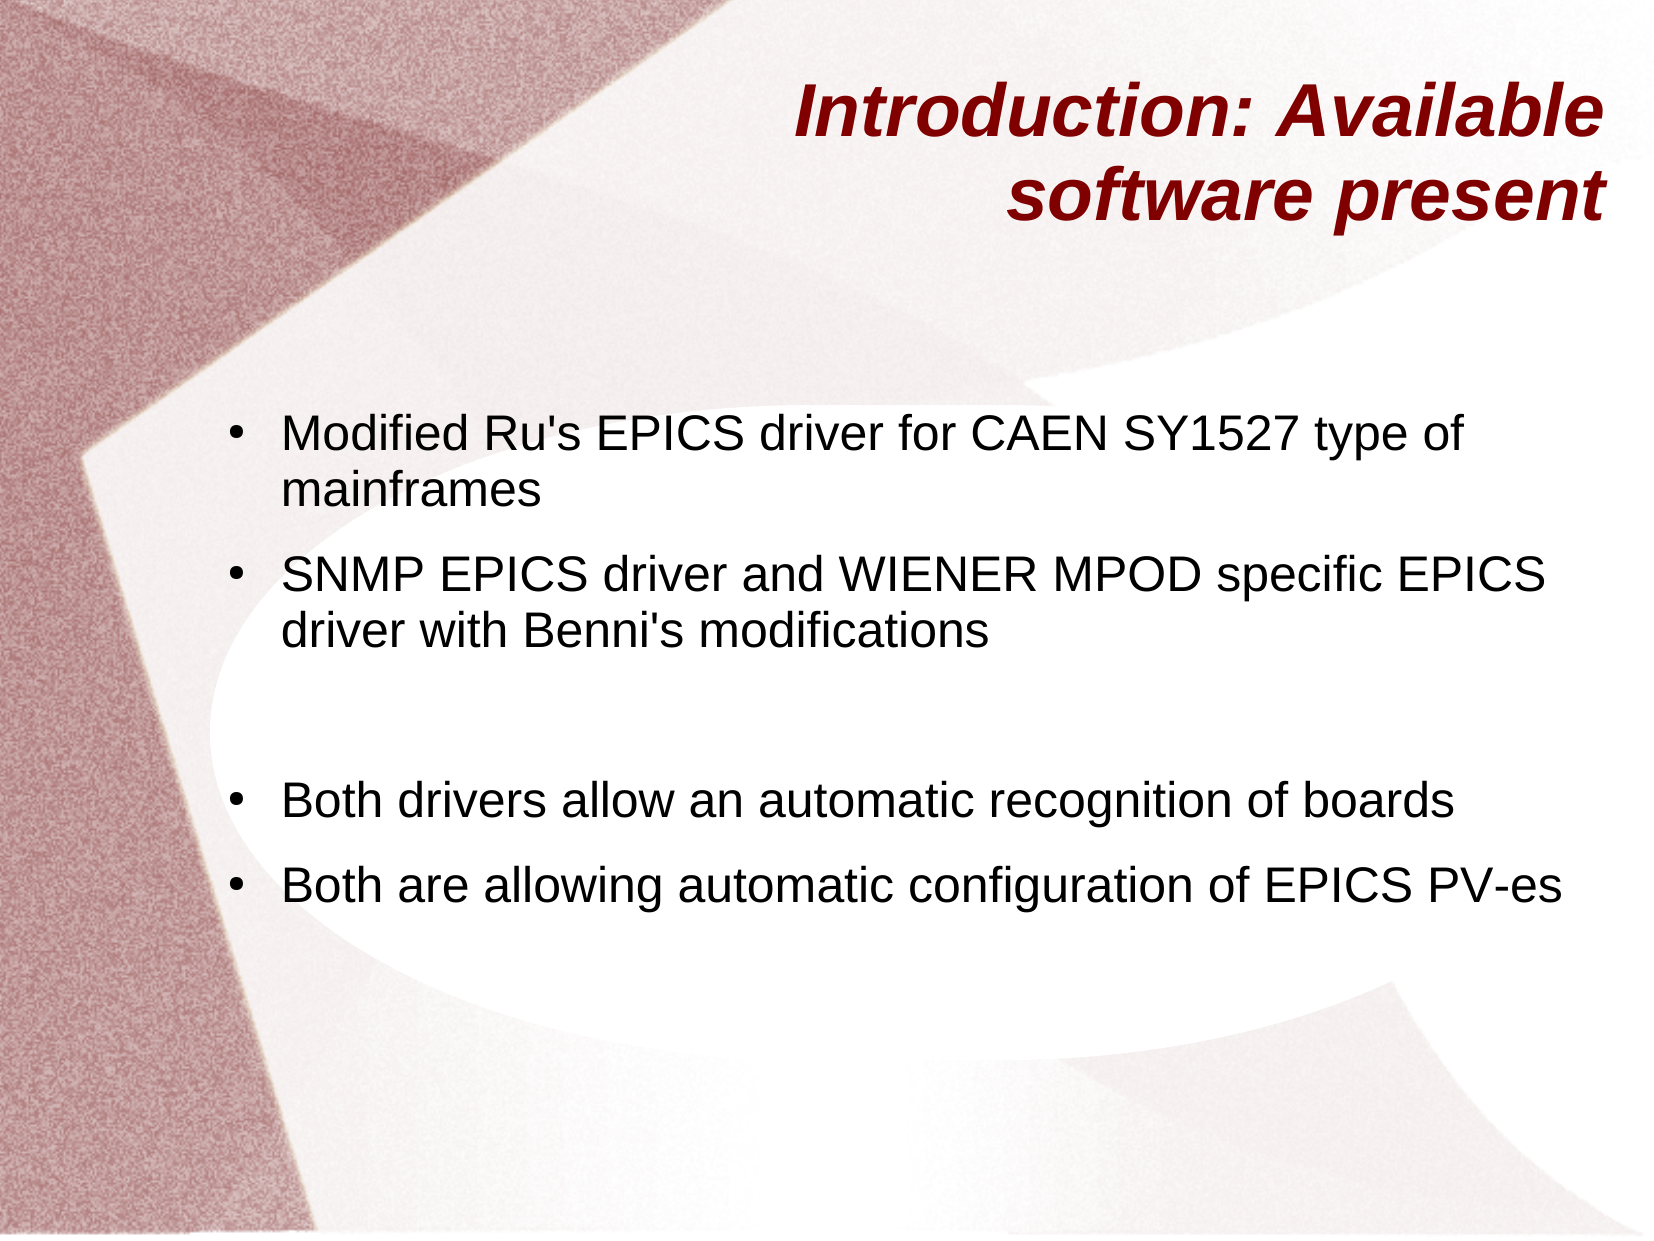

# Introduction: Available software present
Modified Ru's EPICS driver for CAEN SY1527 type of mainframes
SNMP EPICS driver and WIENER MPOD specific EPICS driver with Benni's modifications
Both drivers allow an automatic recognition of boards
Both are allowing automatic configuration of EPICS PV-es